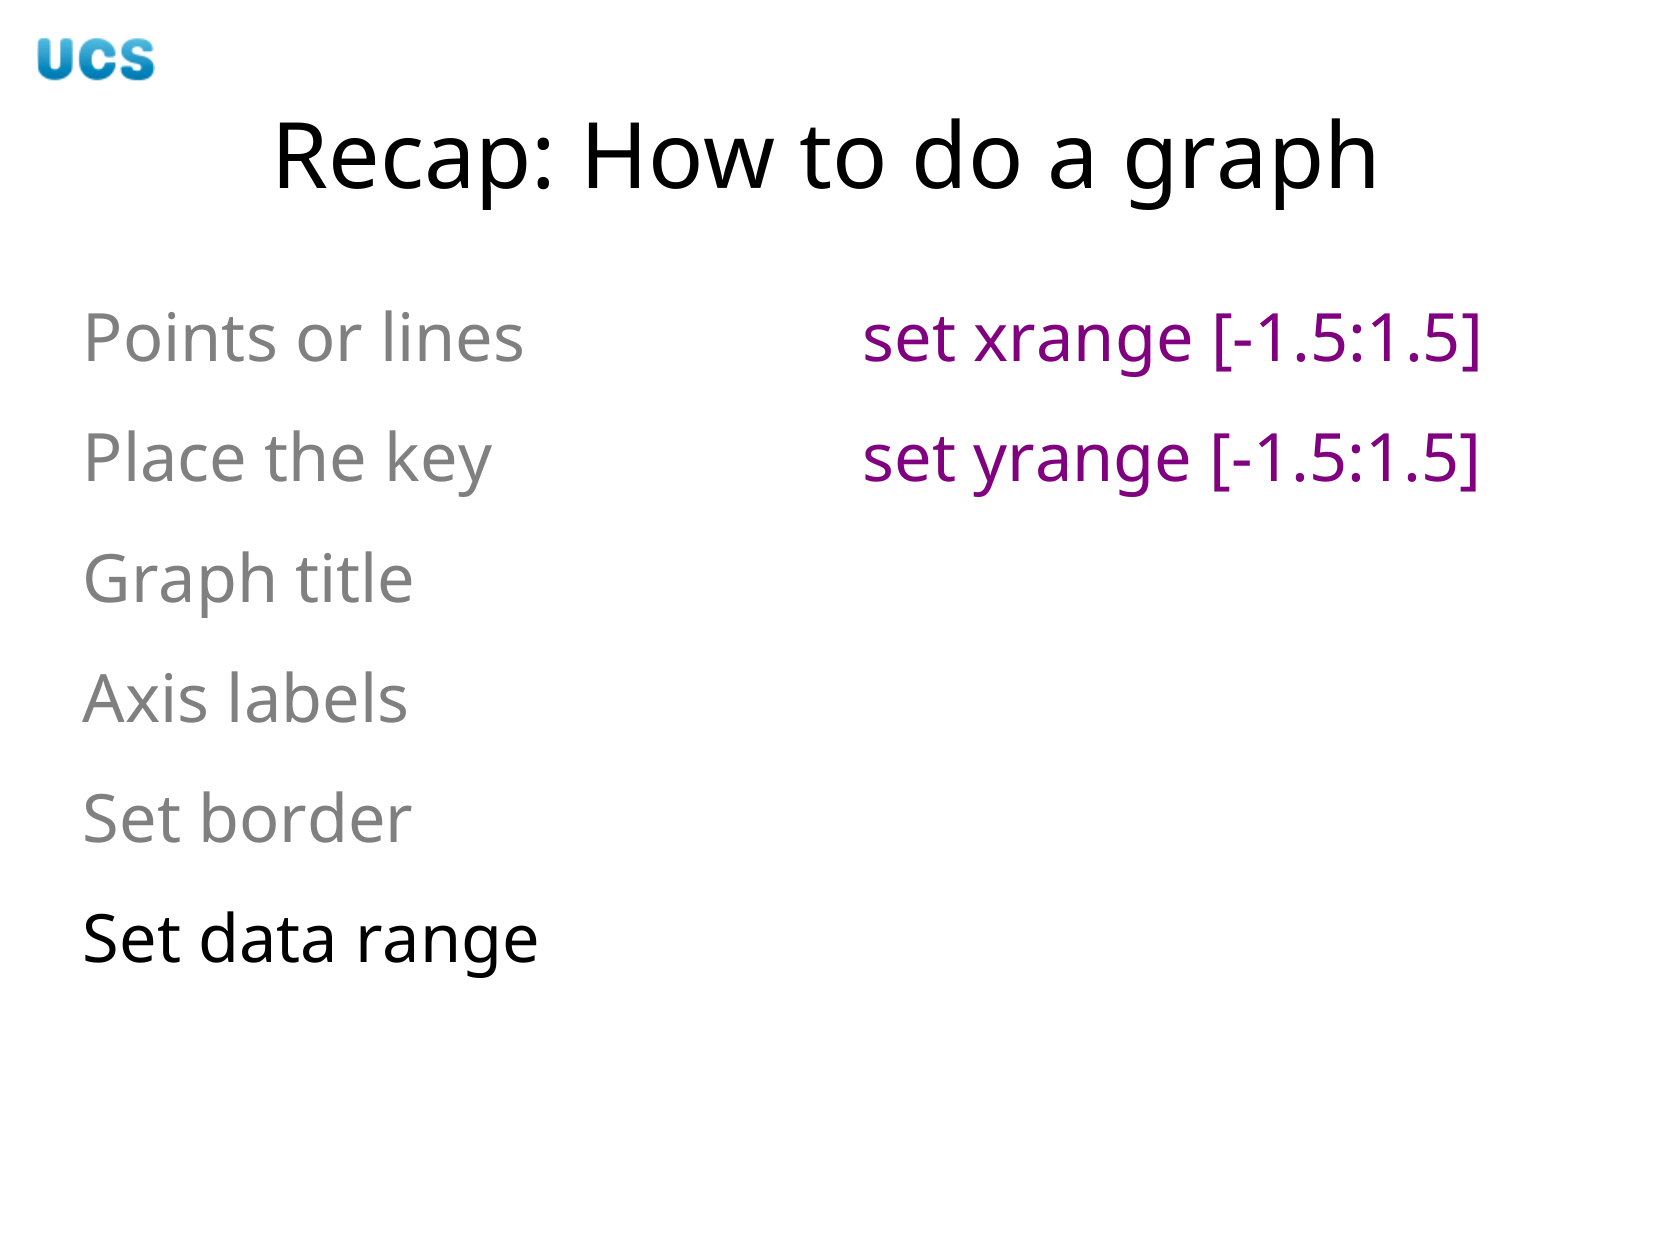

# Recap: How to do a graph
Points or lines
Place the key
Graph title
Axis labels
Set border
Set data range
set xrange [-1.5:1.5]
set yrange [-1.5:1.5]